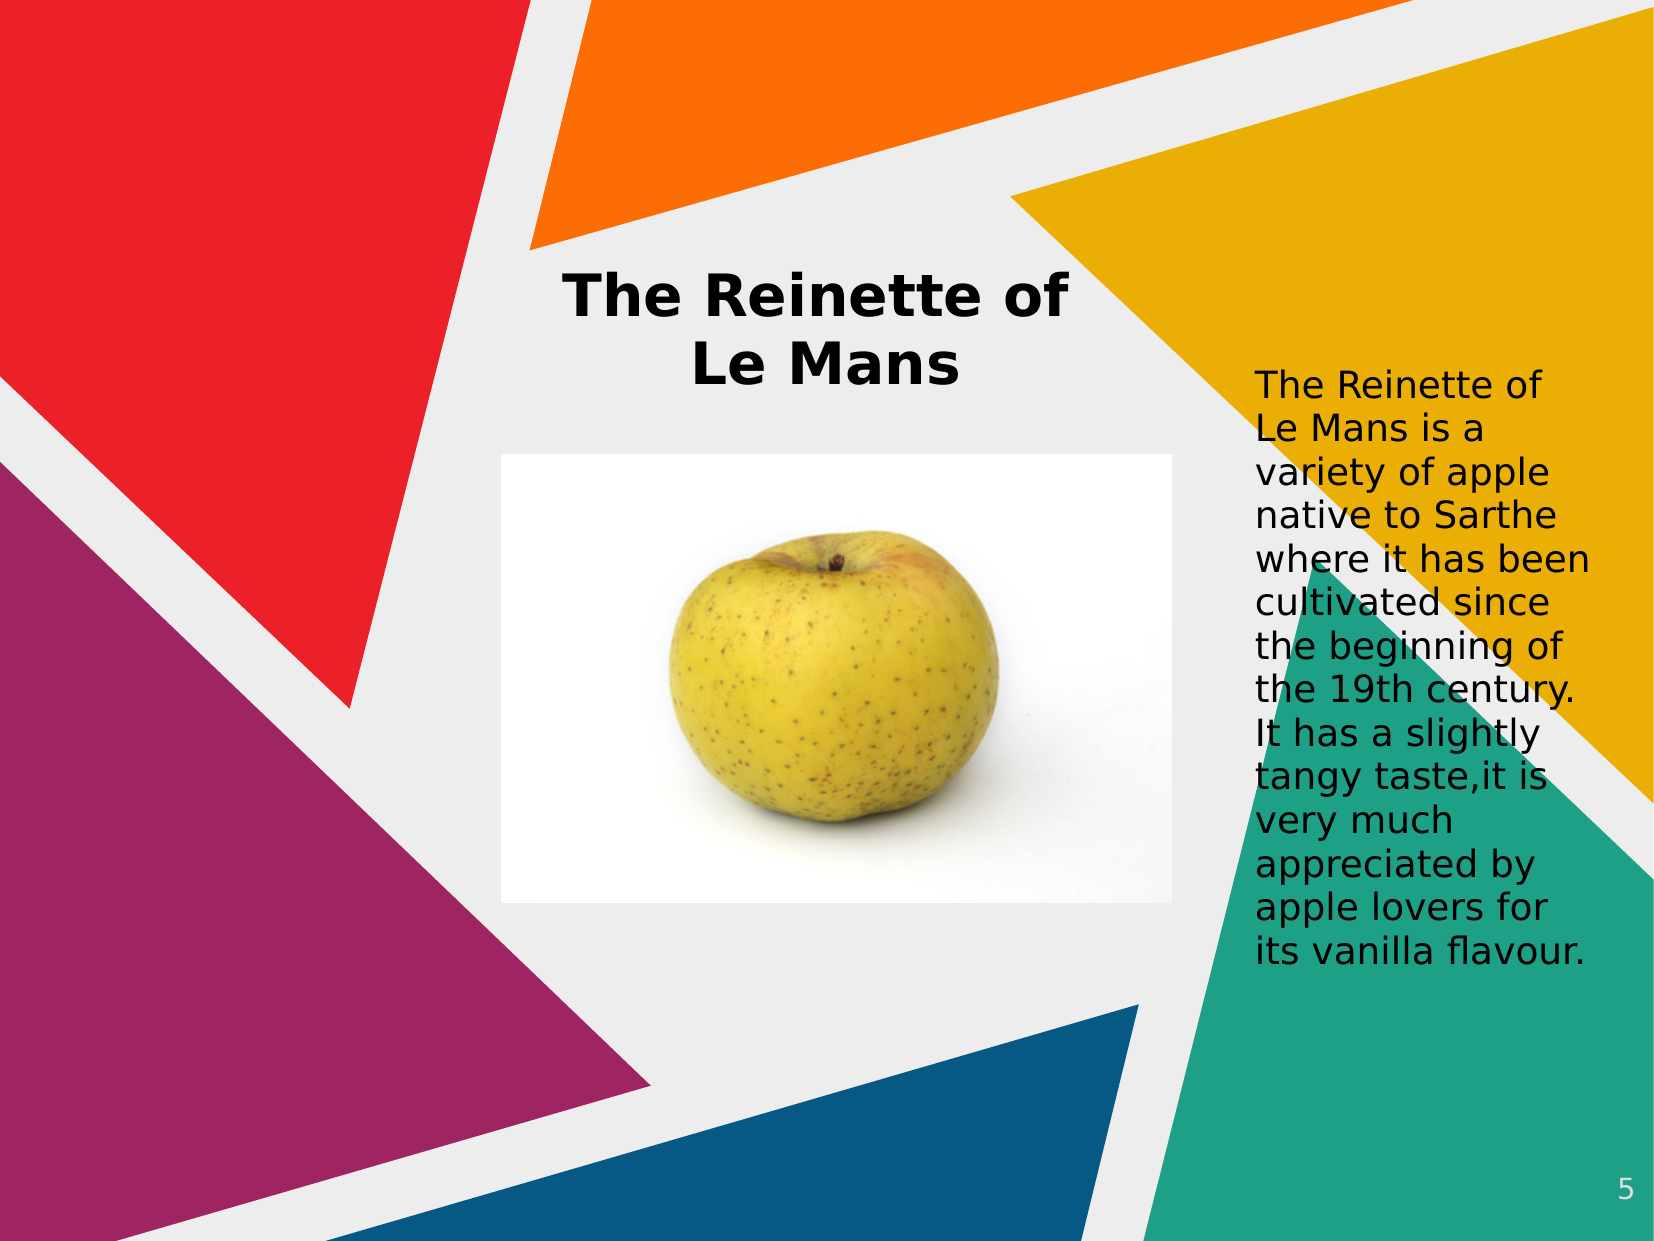

# The Reinette of Le Mans
The Reinette of Le Mans is a variety of apple native to Sarthe where it has been cultivated since the beginning of the 19th century. It has a slightly tangy taste,it is very much appreciated by apple lovers for its vanilla flavour.
5